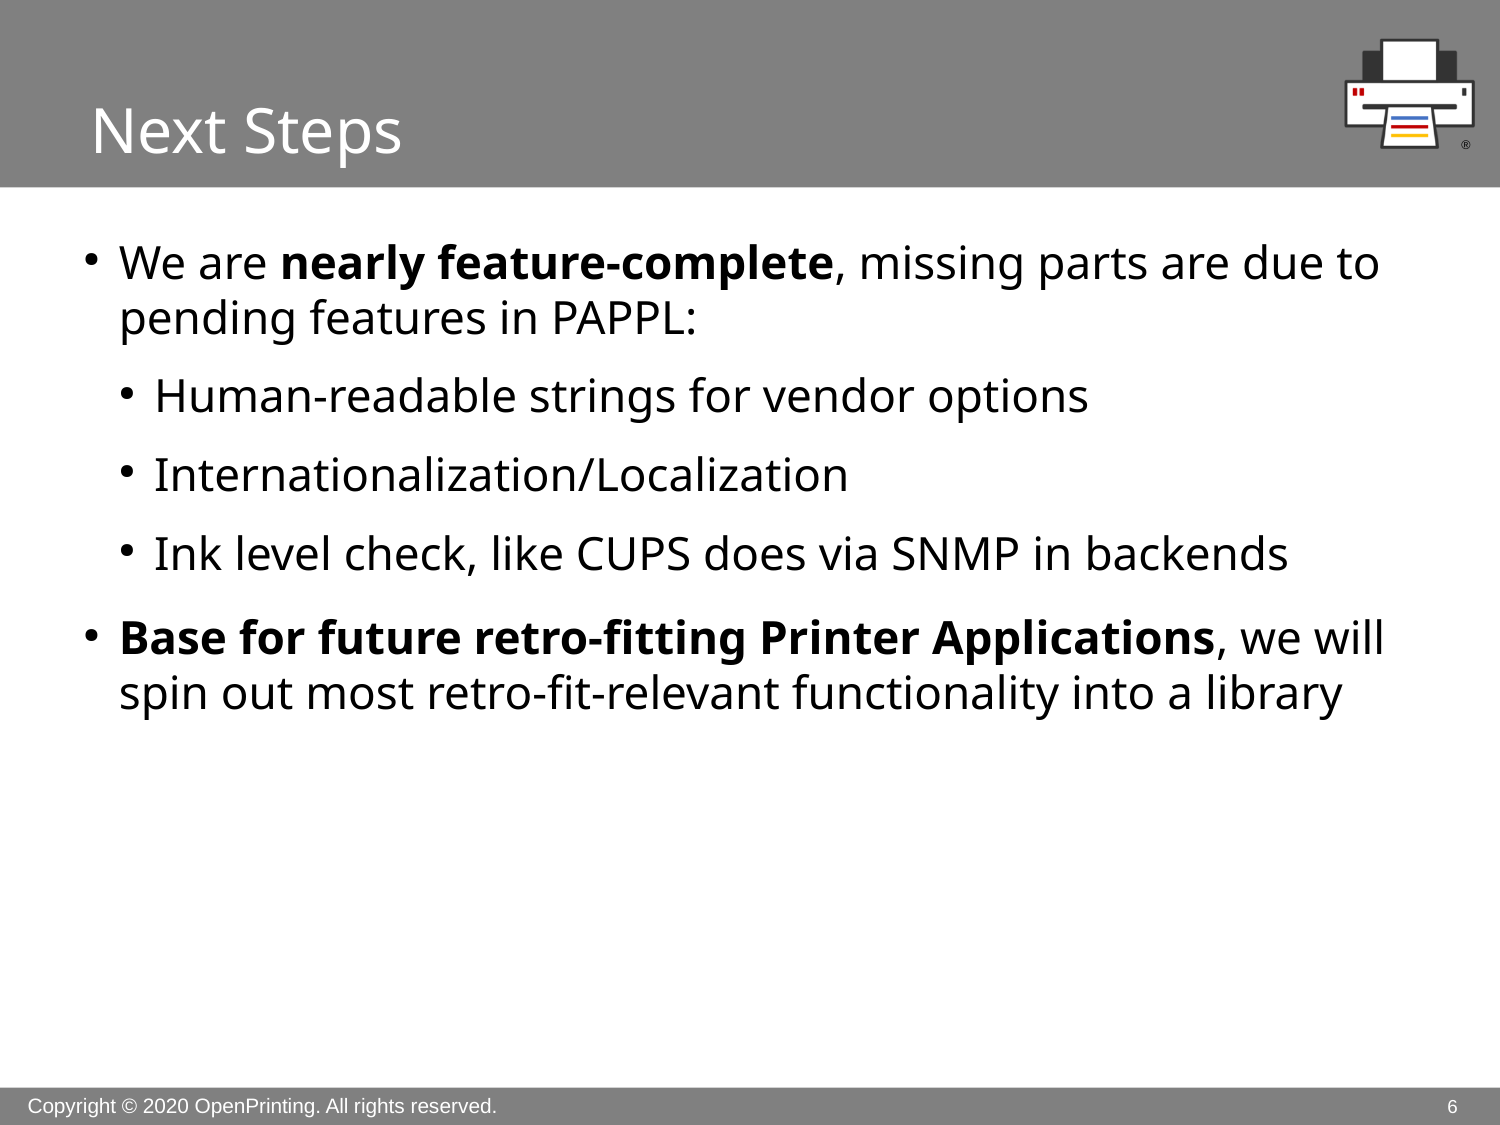

Next Steps
# We are nearly feature-complete, missing parts are due to pending features in PAPPL:
Human-readable strings for vendor options
Internationalization/Localization
Ink level check, like CUPS does via SNMP in backends
Base for future retro-fitting Printer Applications, we will spin out most retro-fit-relevant functionality into a library